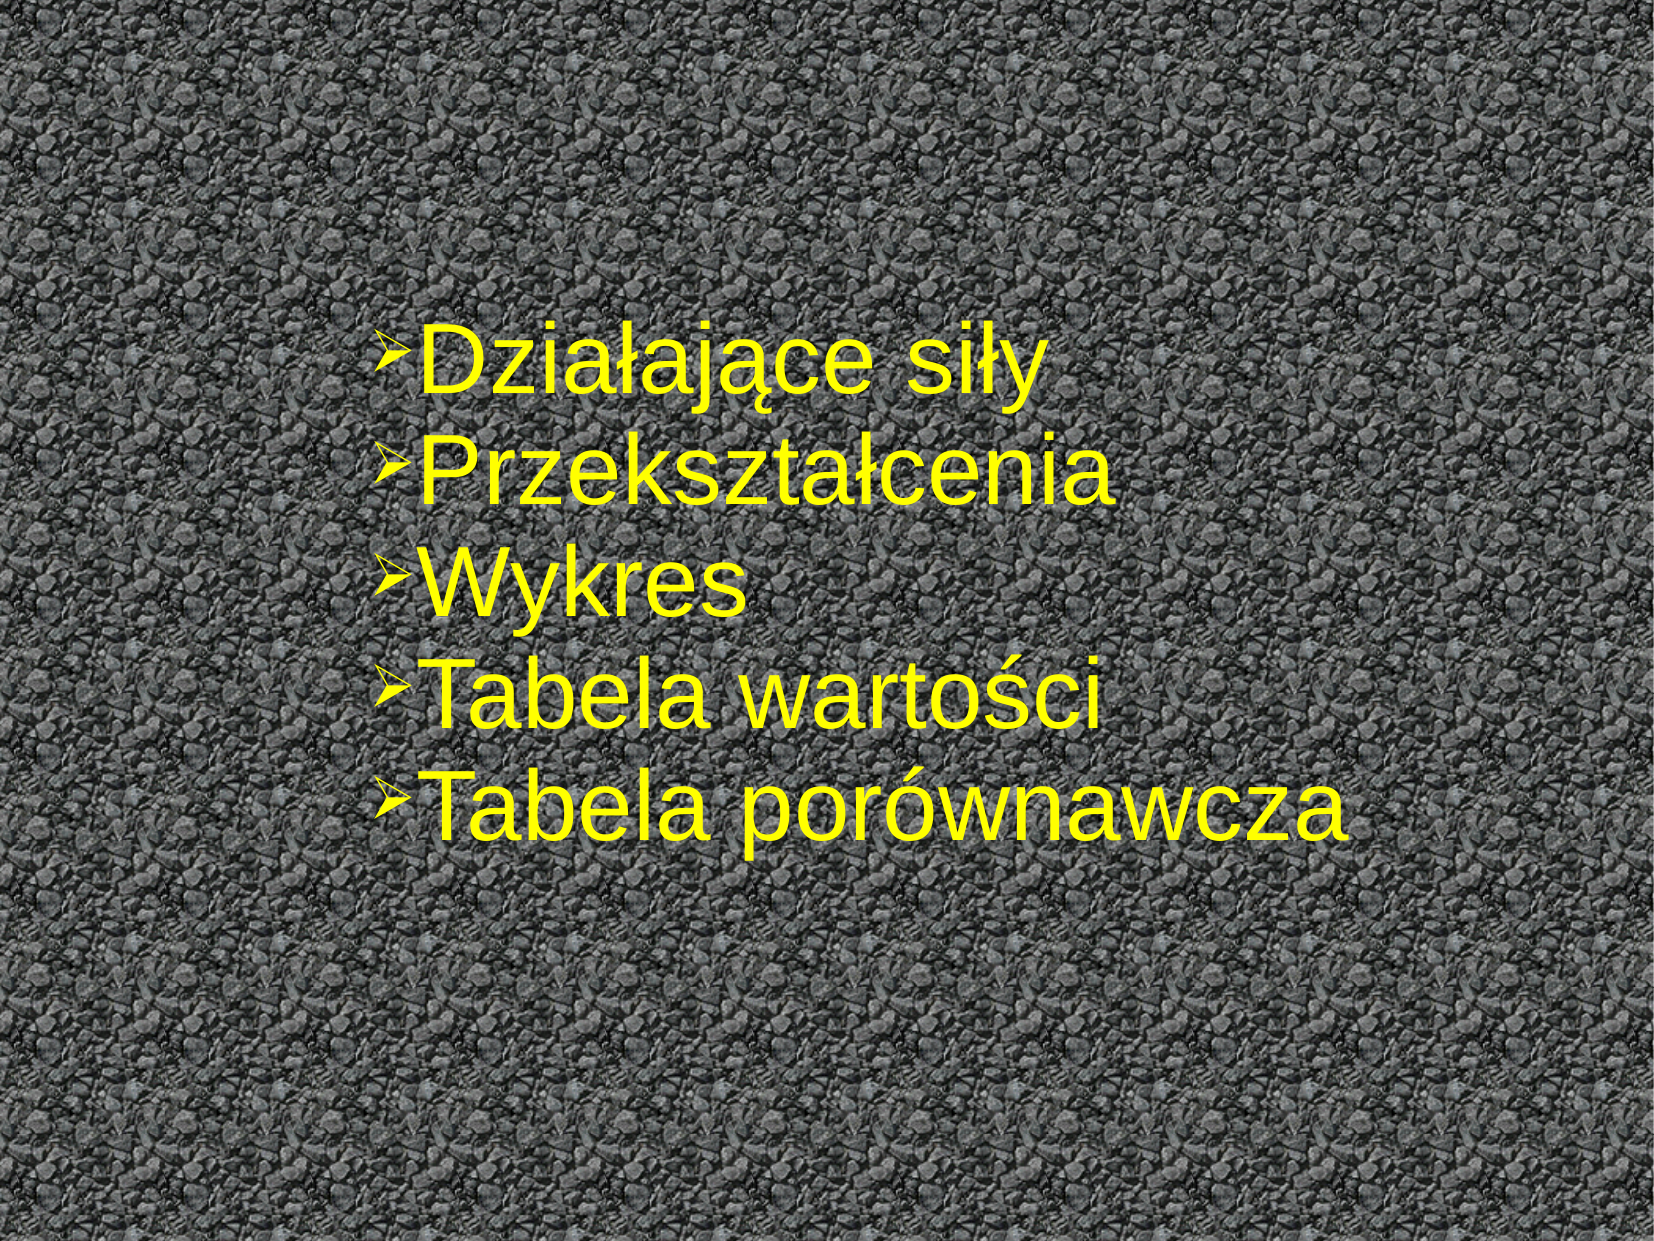

Działające siły
Przekształcenia
Wykres
Tabela wartości
Tabela porównawcza